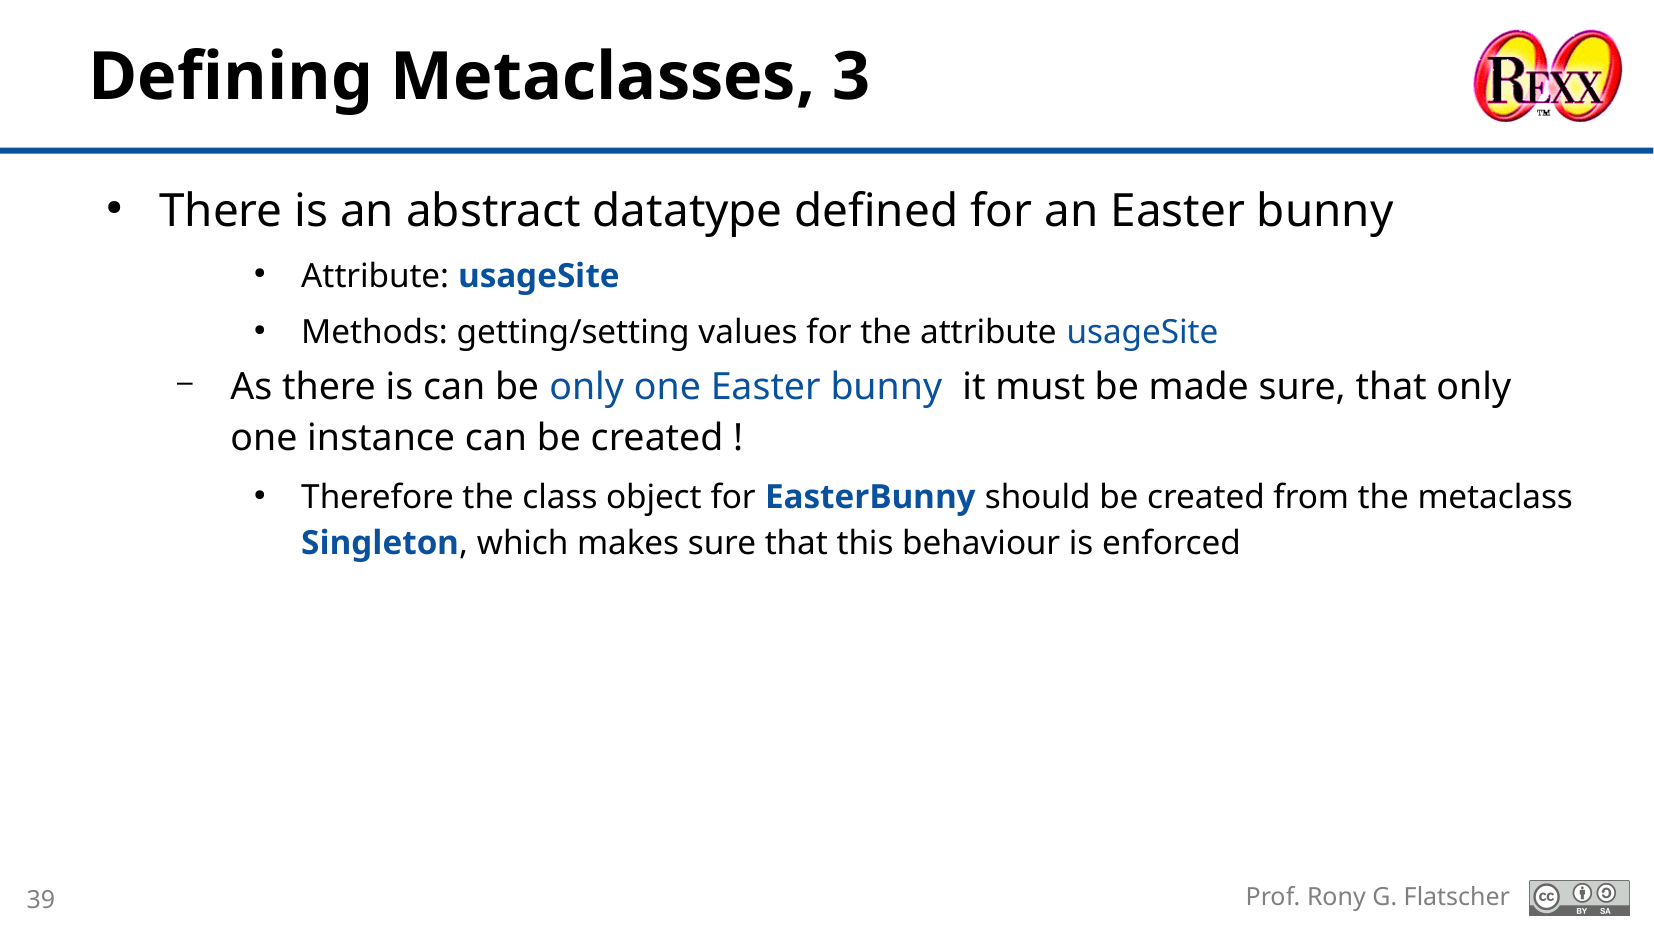

# Defining Metaclasses, 3
There is an abstract datatype defined for an Easter bunny
Attribute: usageSite
Methods: getting/setting values for the attribute usageSite
As there is can be only one Easter bunny it must be made sure, that only one instance can be created !
Therefore the class object for EasterBunny should be created from the metaclass Singleton, which makes sure that this behaviour is enforced